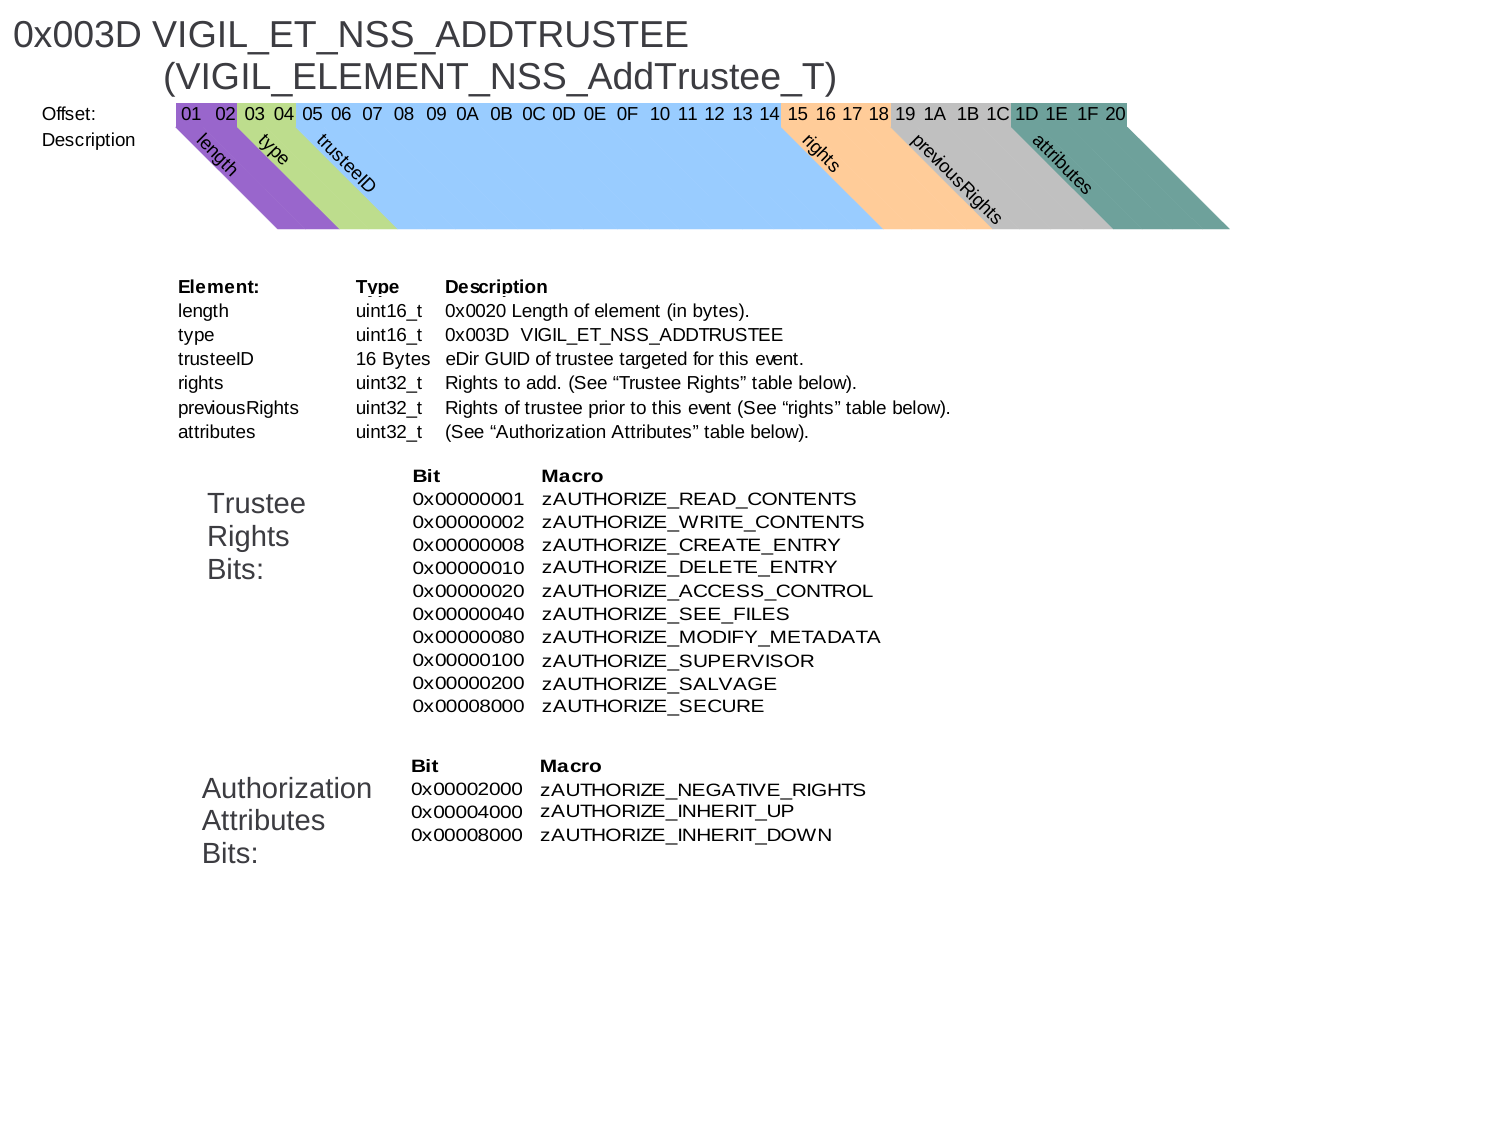

0x003D VIGIL_ET_NSS_ADDTRUSTEE
	(VIGIL_ELEMENT_NSS_AddTrustee_T)
Trustee
Rights
Bits:
Authorization
Attributes
Bits: